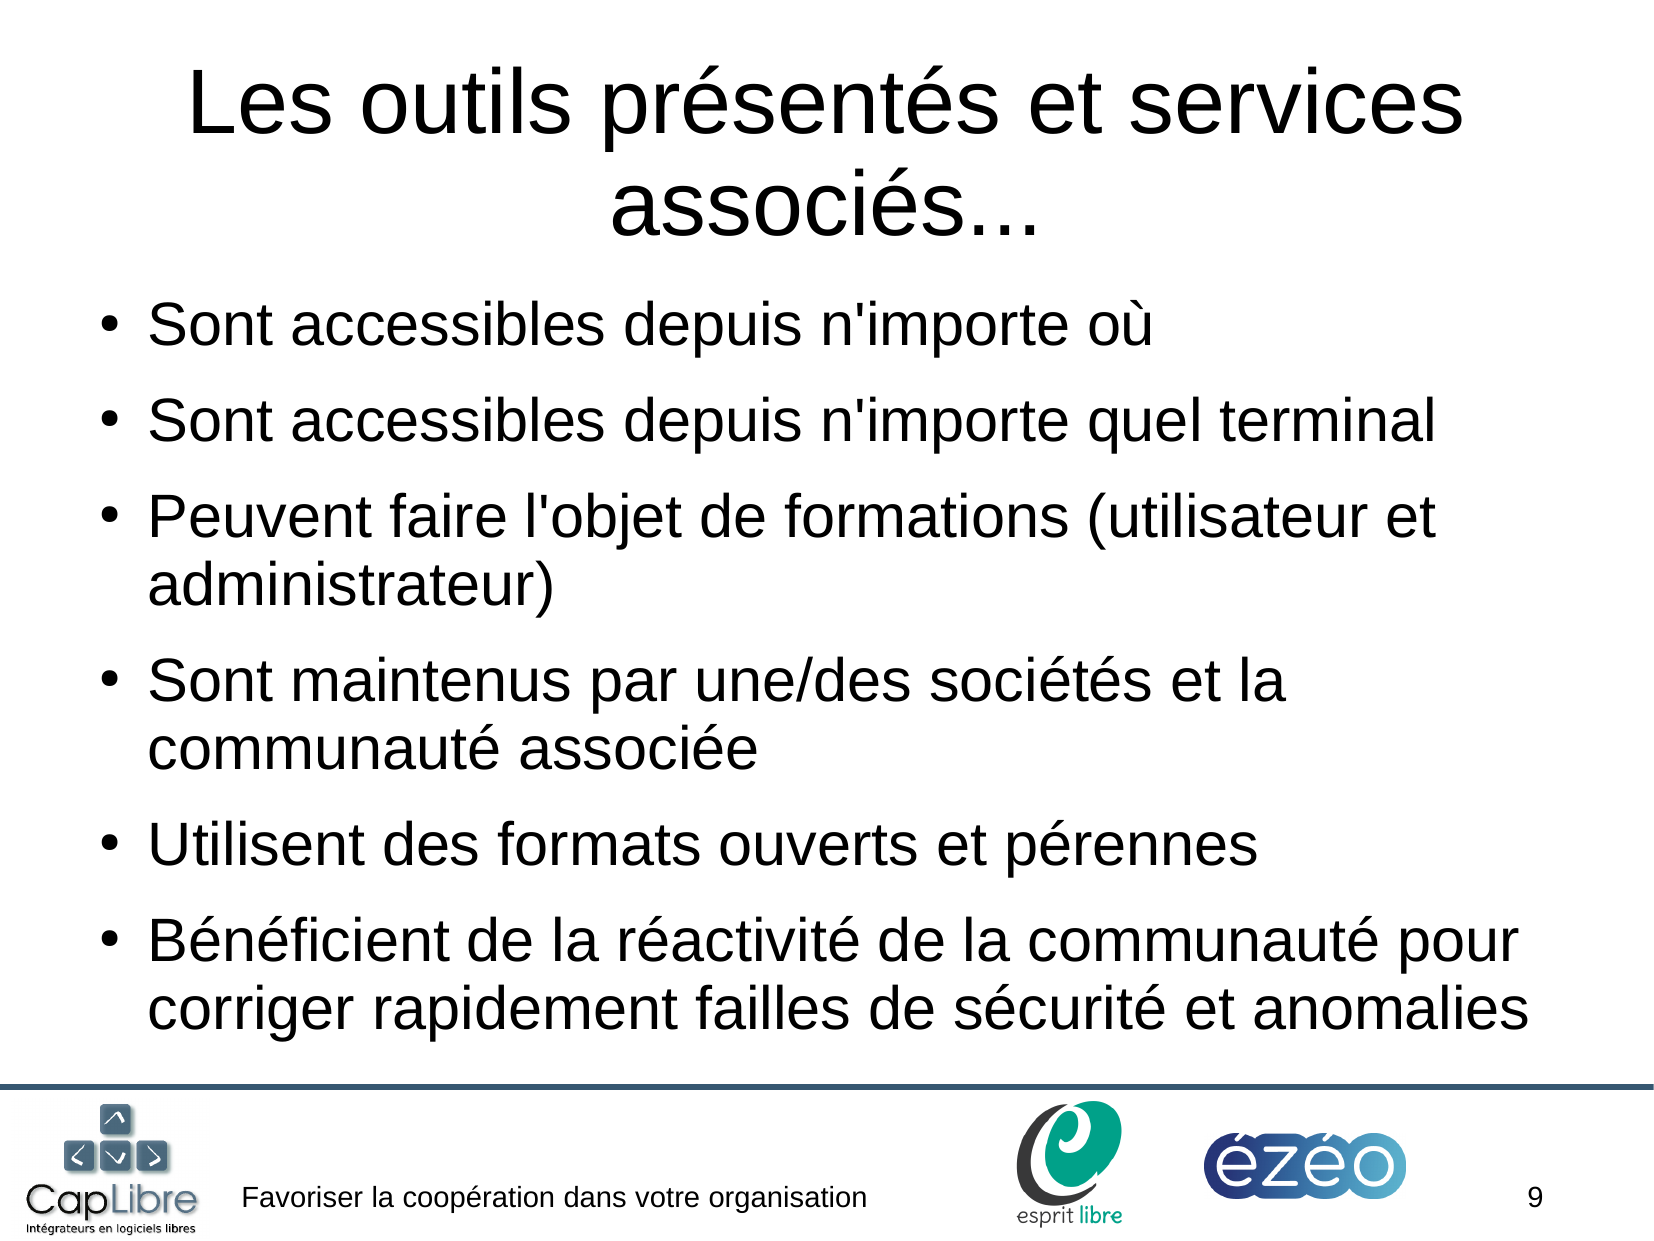

# Les outils présentés et services associés...
Sont accessibles depuis n'importe où
Sont accessibles depuis n'importe quel terminal
Peuvent faire l'objet de formations (utilisateur et administrateur)
Sont maintenus par une/des sociétés et la communauté associée
Utilisent des formats ouverts et pérennes
Bénéficient de la réactivité de la communauté pour corriger rapidement failles de sécurité et anomalies
Favoriser la coopération dans votre organisation